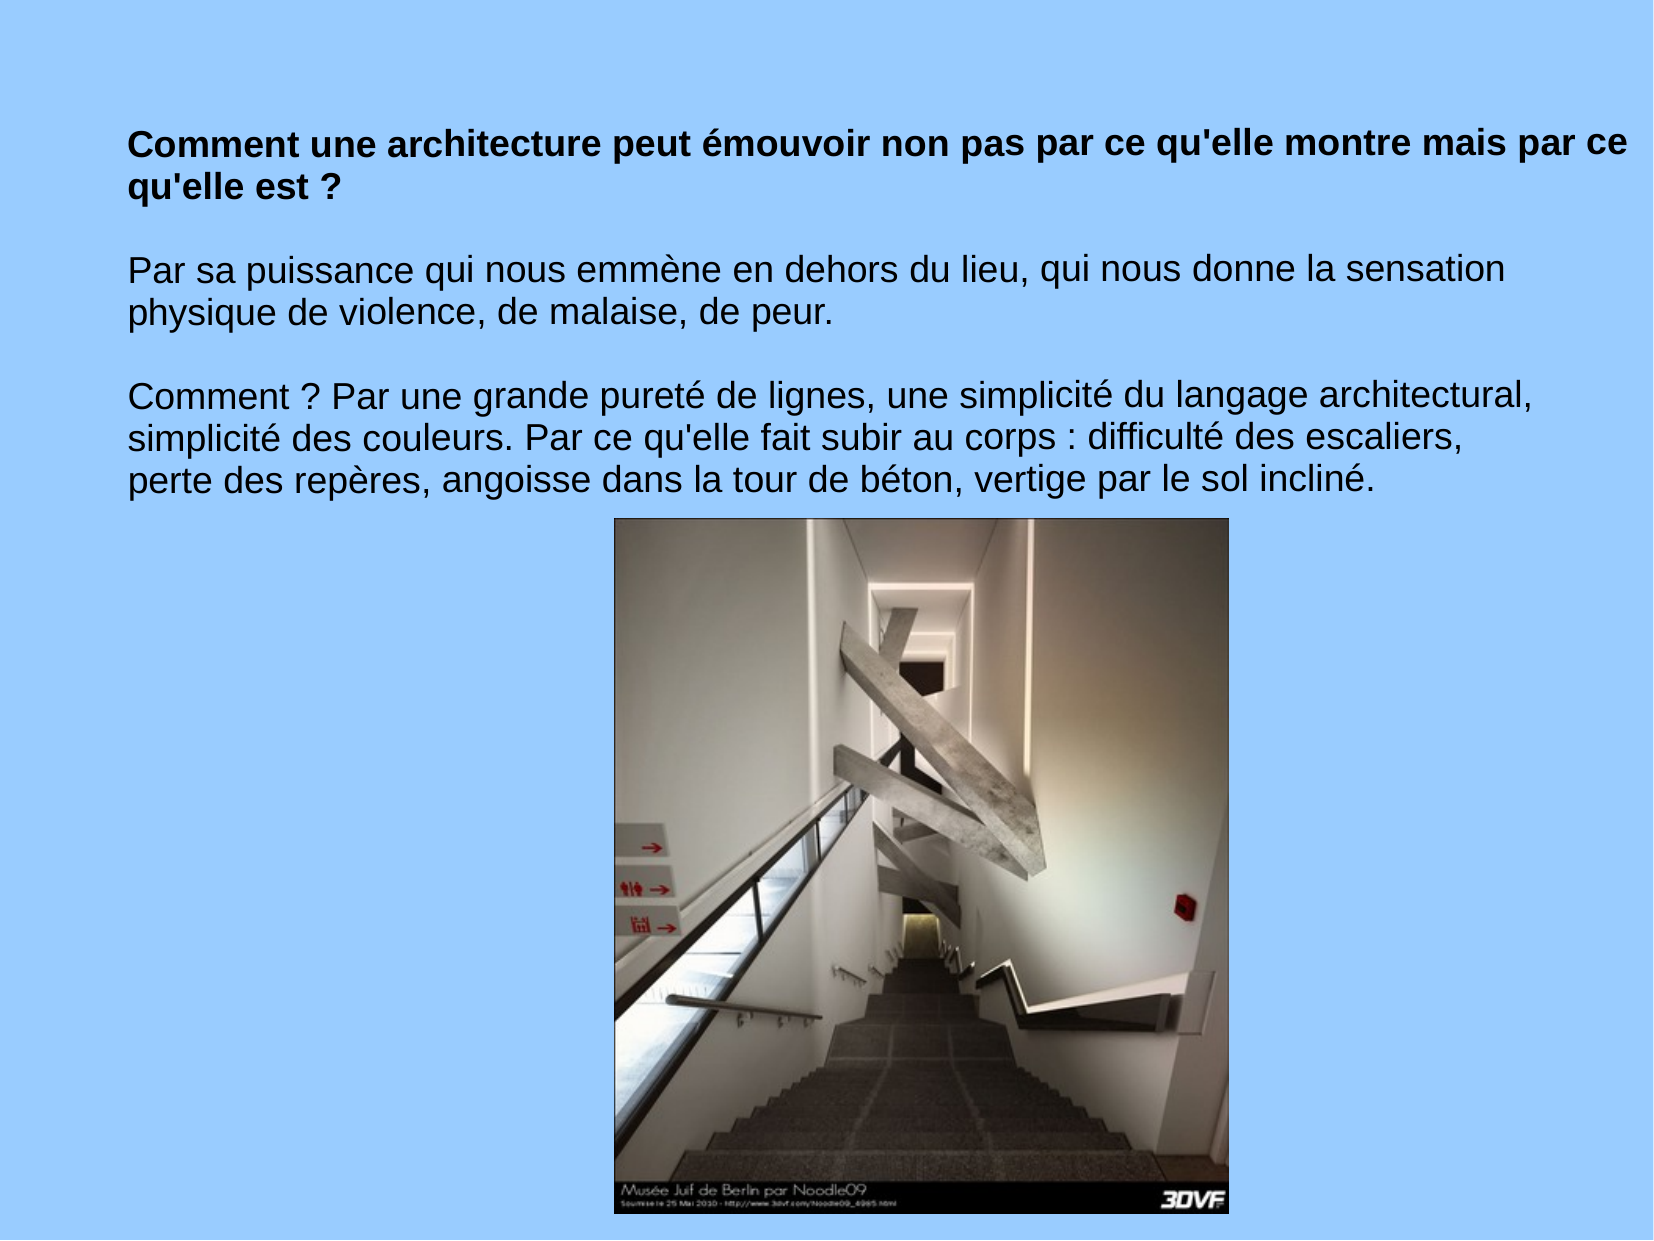

Comment une architecture peut émouvoir non pas par ce qu'elle montre mais par ce
qu'elle est ?
Par sa puissance qui nous emmène en dehors du lieu, qui nous donne la sensation
physique de violence, de malaise, de peur.
Comment ? Par une grande pureté de lignes, une simplicité du langage architectural,
simplicité des couleurs. Par ce qu'elle fait subir au corps : difficulté des escaliers,
perte des repères, angoisse dans la tour de béton, vertige par le sol incliné.